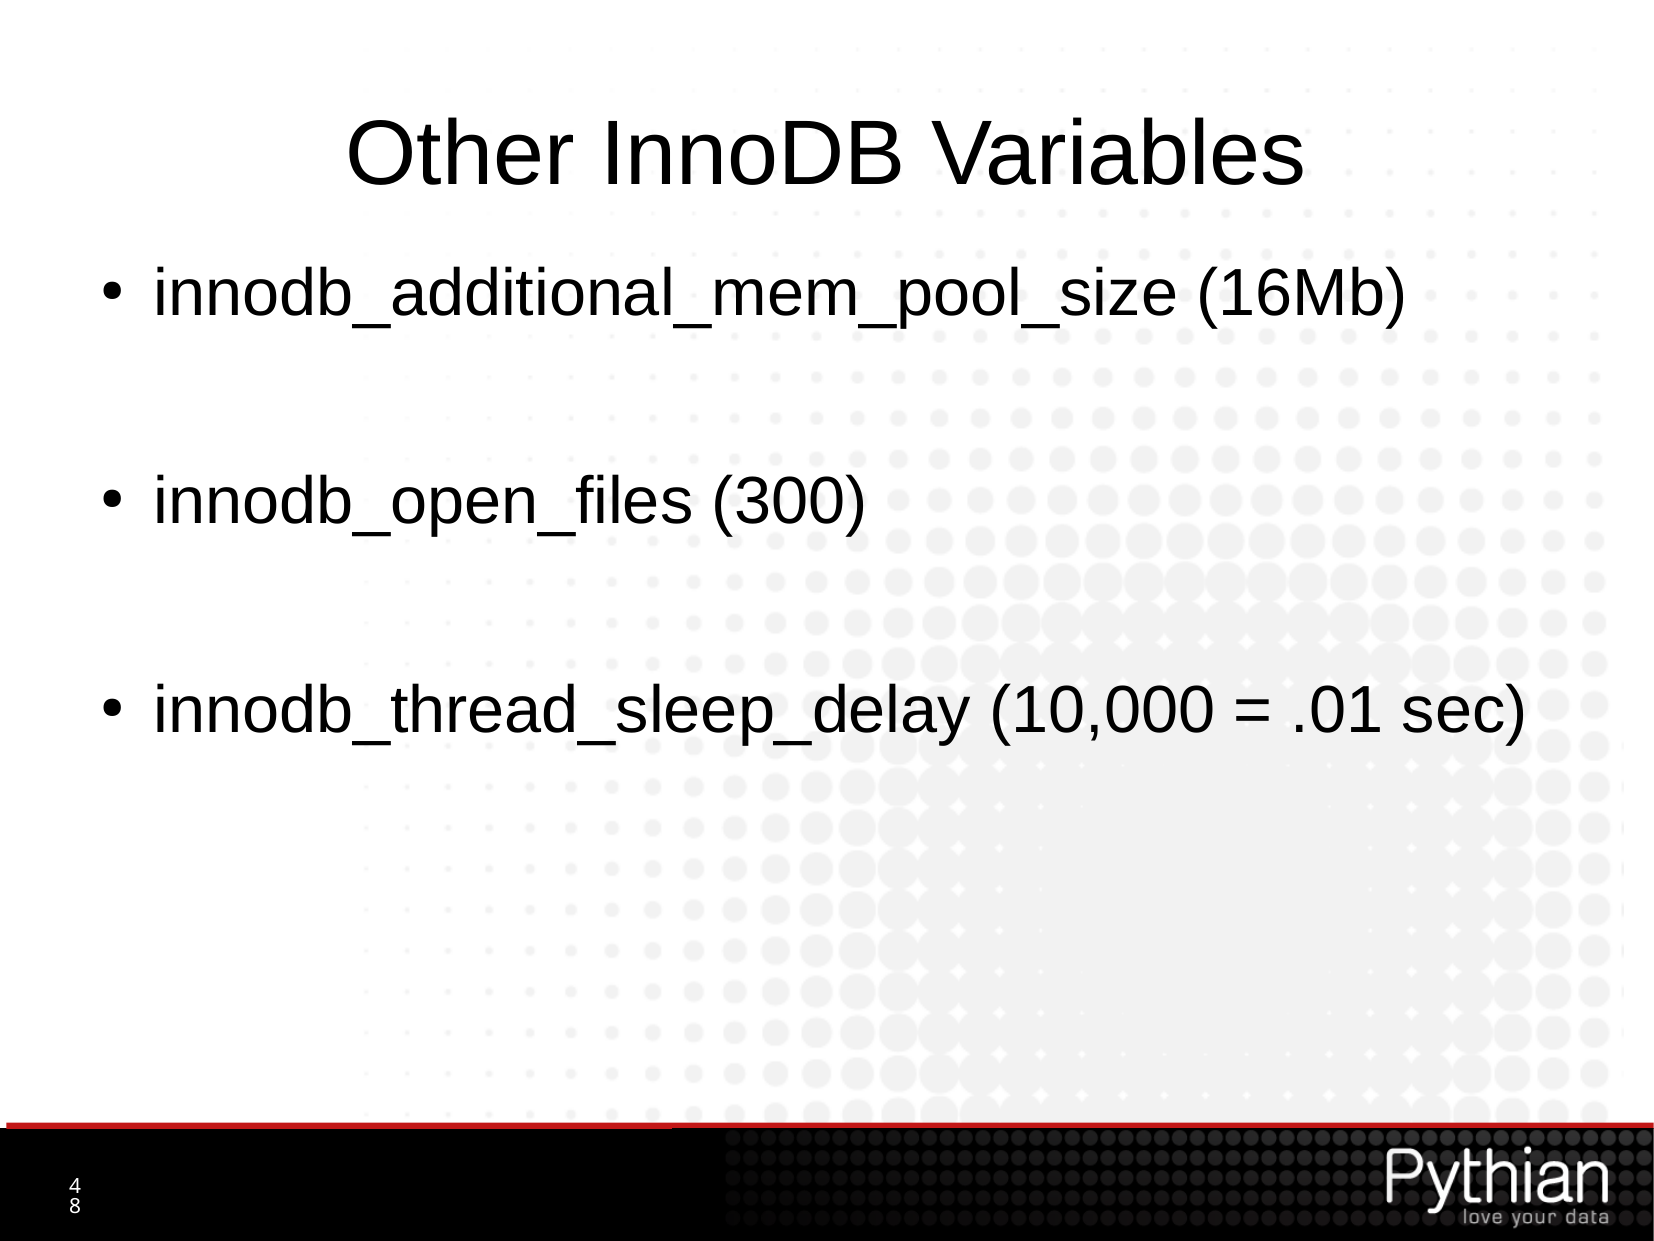

# Other InnoDB Variables
innodb_additional_mem_pool_size (16Mb)
innodb_open_files (300)
innodb_thread_sleep_delay (10,000 = .01 sec)